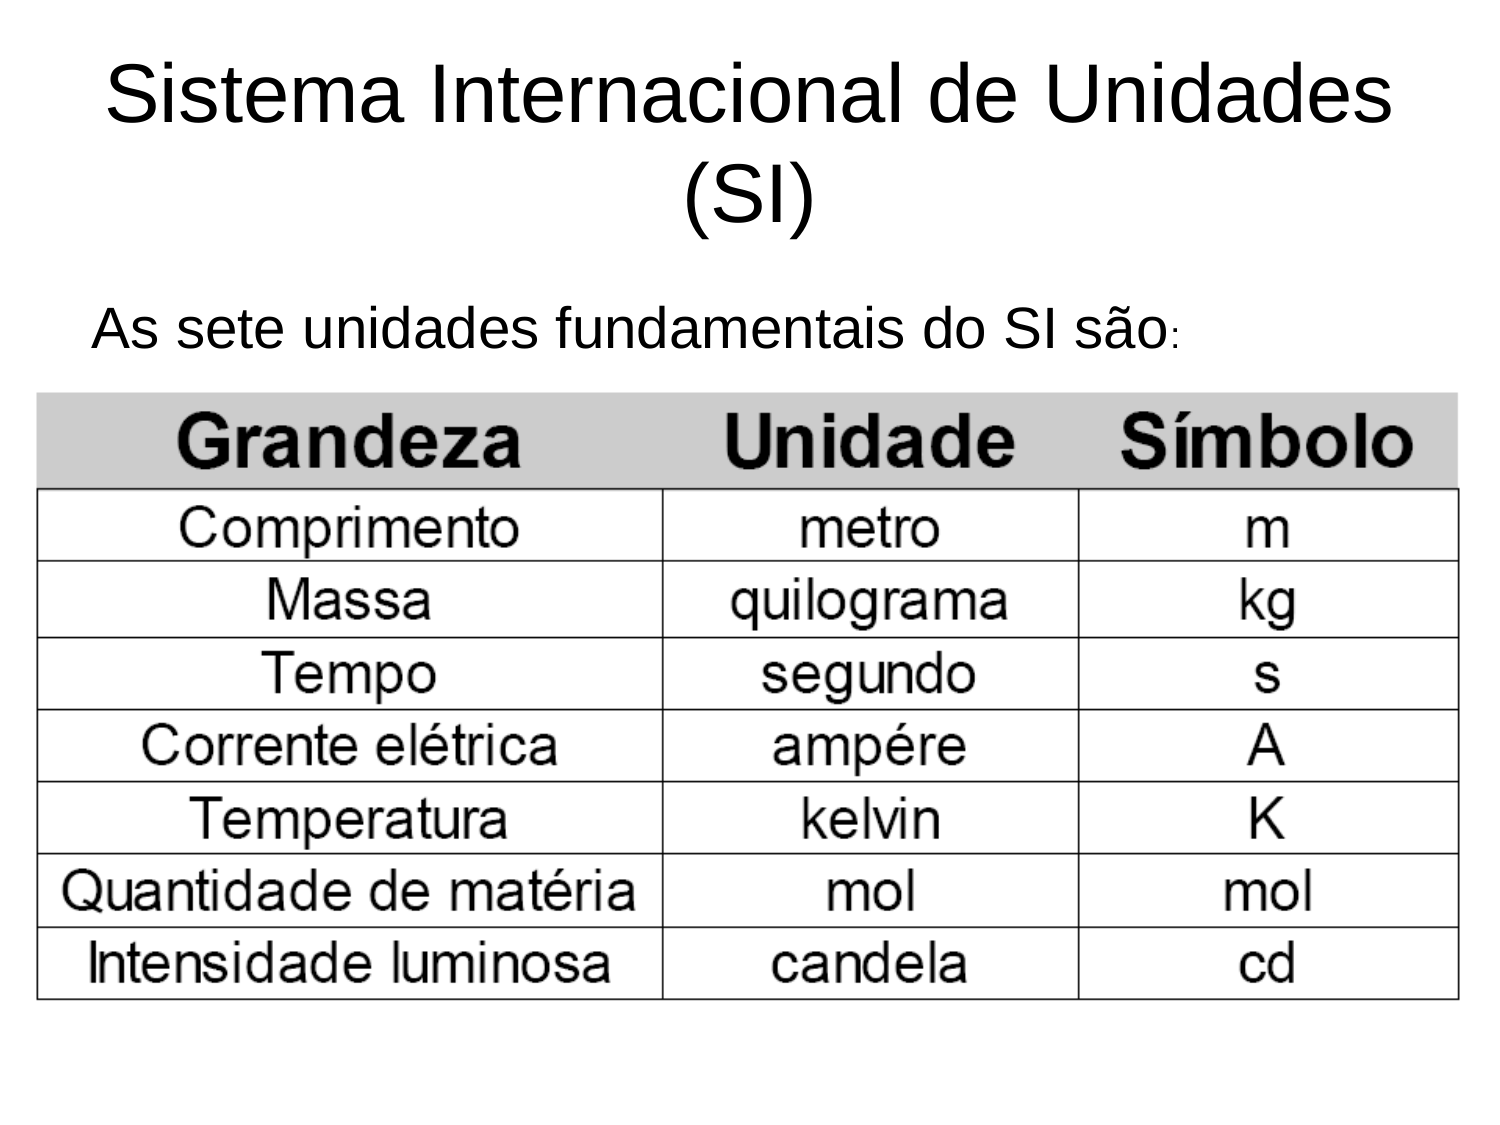

# Sistema Internacional de Unidades (SI)
As sete unidades fundamentais do SI são: